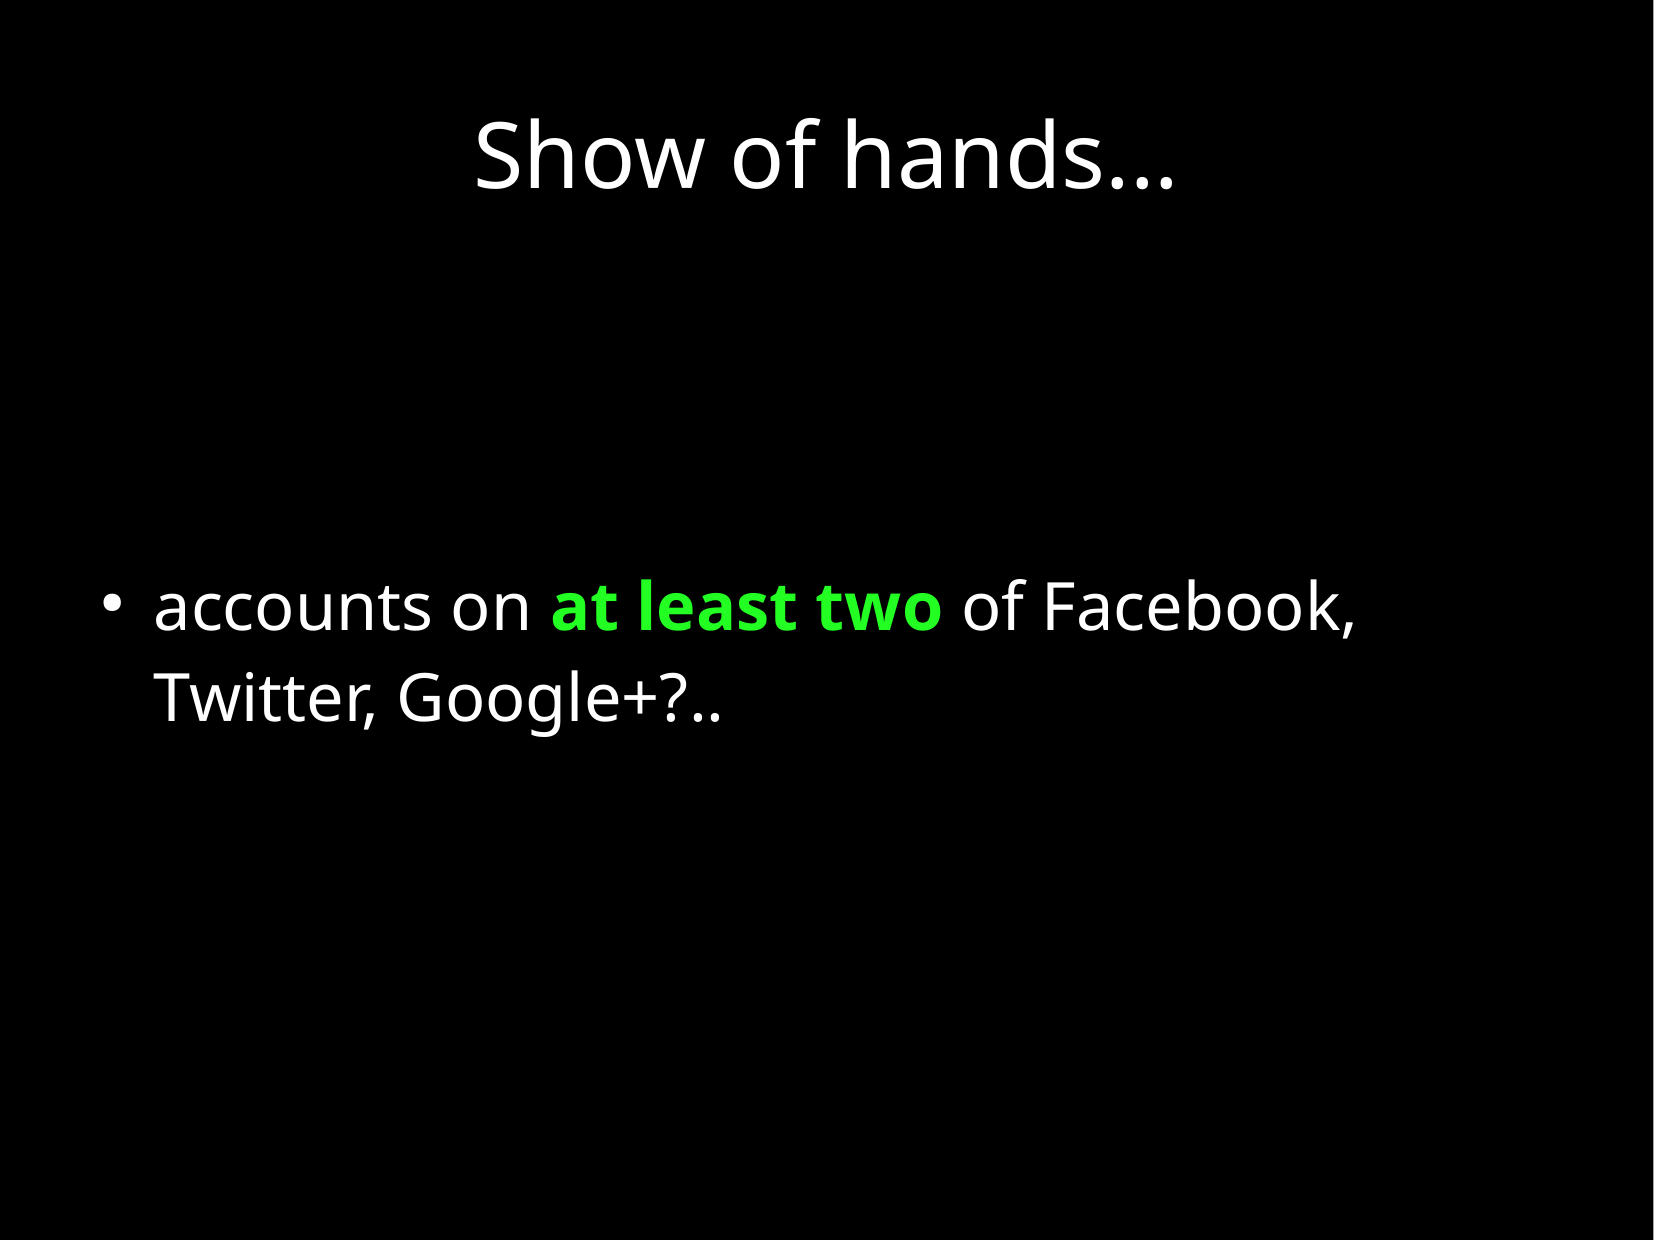

# Show of hands...
accounts on at least two of Facebook, Twitter, Google+?..